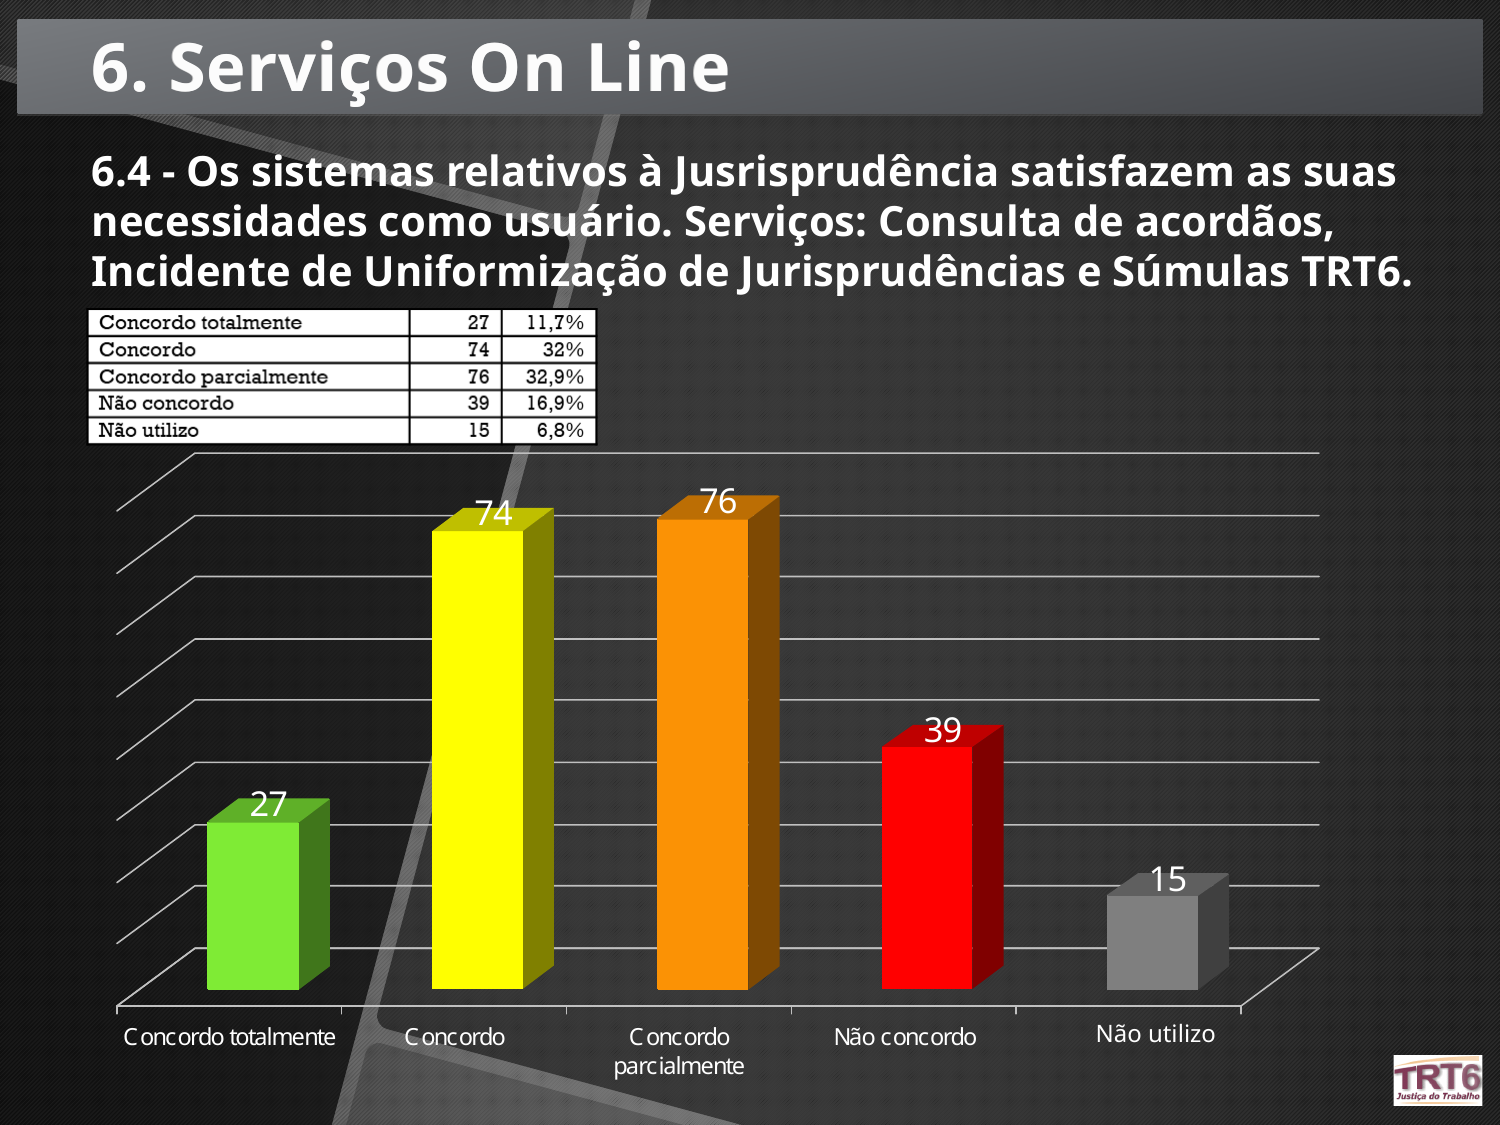

6. Serviços On Line
6.4 - Os sistemas relativos à Jusrisprudência satisfazem as suas necessidades como usuário. Serviços: Consulta de acordãos, Incidente de Uniformização de Jurisprudências e Súmulas TRT6.
Não utilizo